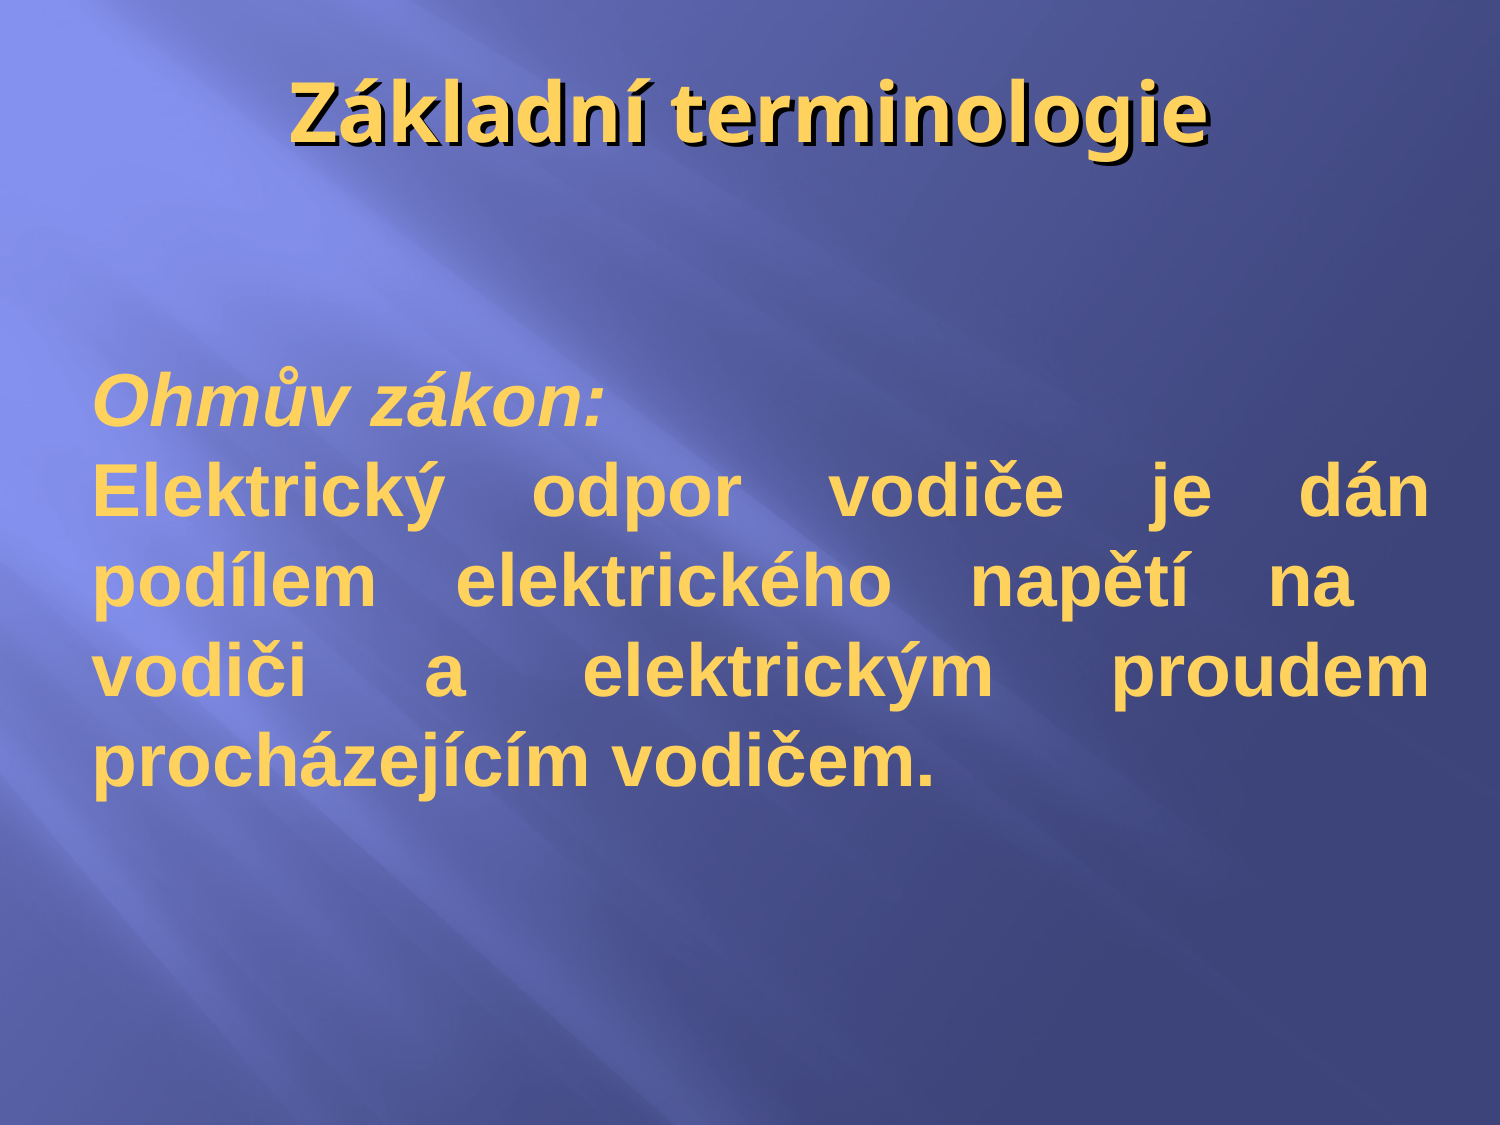

# Základní terminologie
Ohmův zákon:
Elektrický odpor vodiče je dán podílem elektrického napětí na
vodiči a elektrickým proudem procházejícím vodičem.